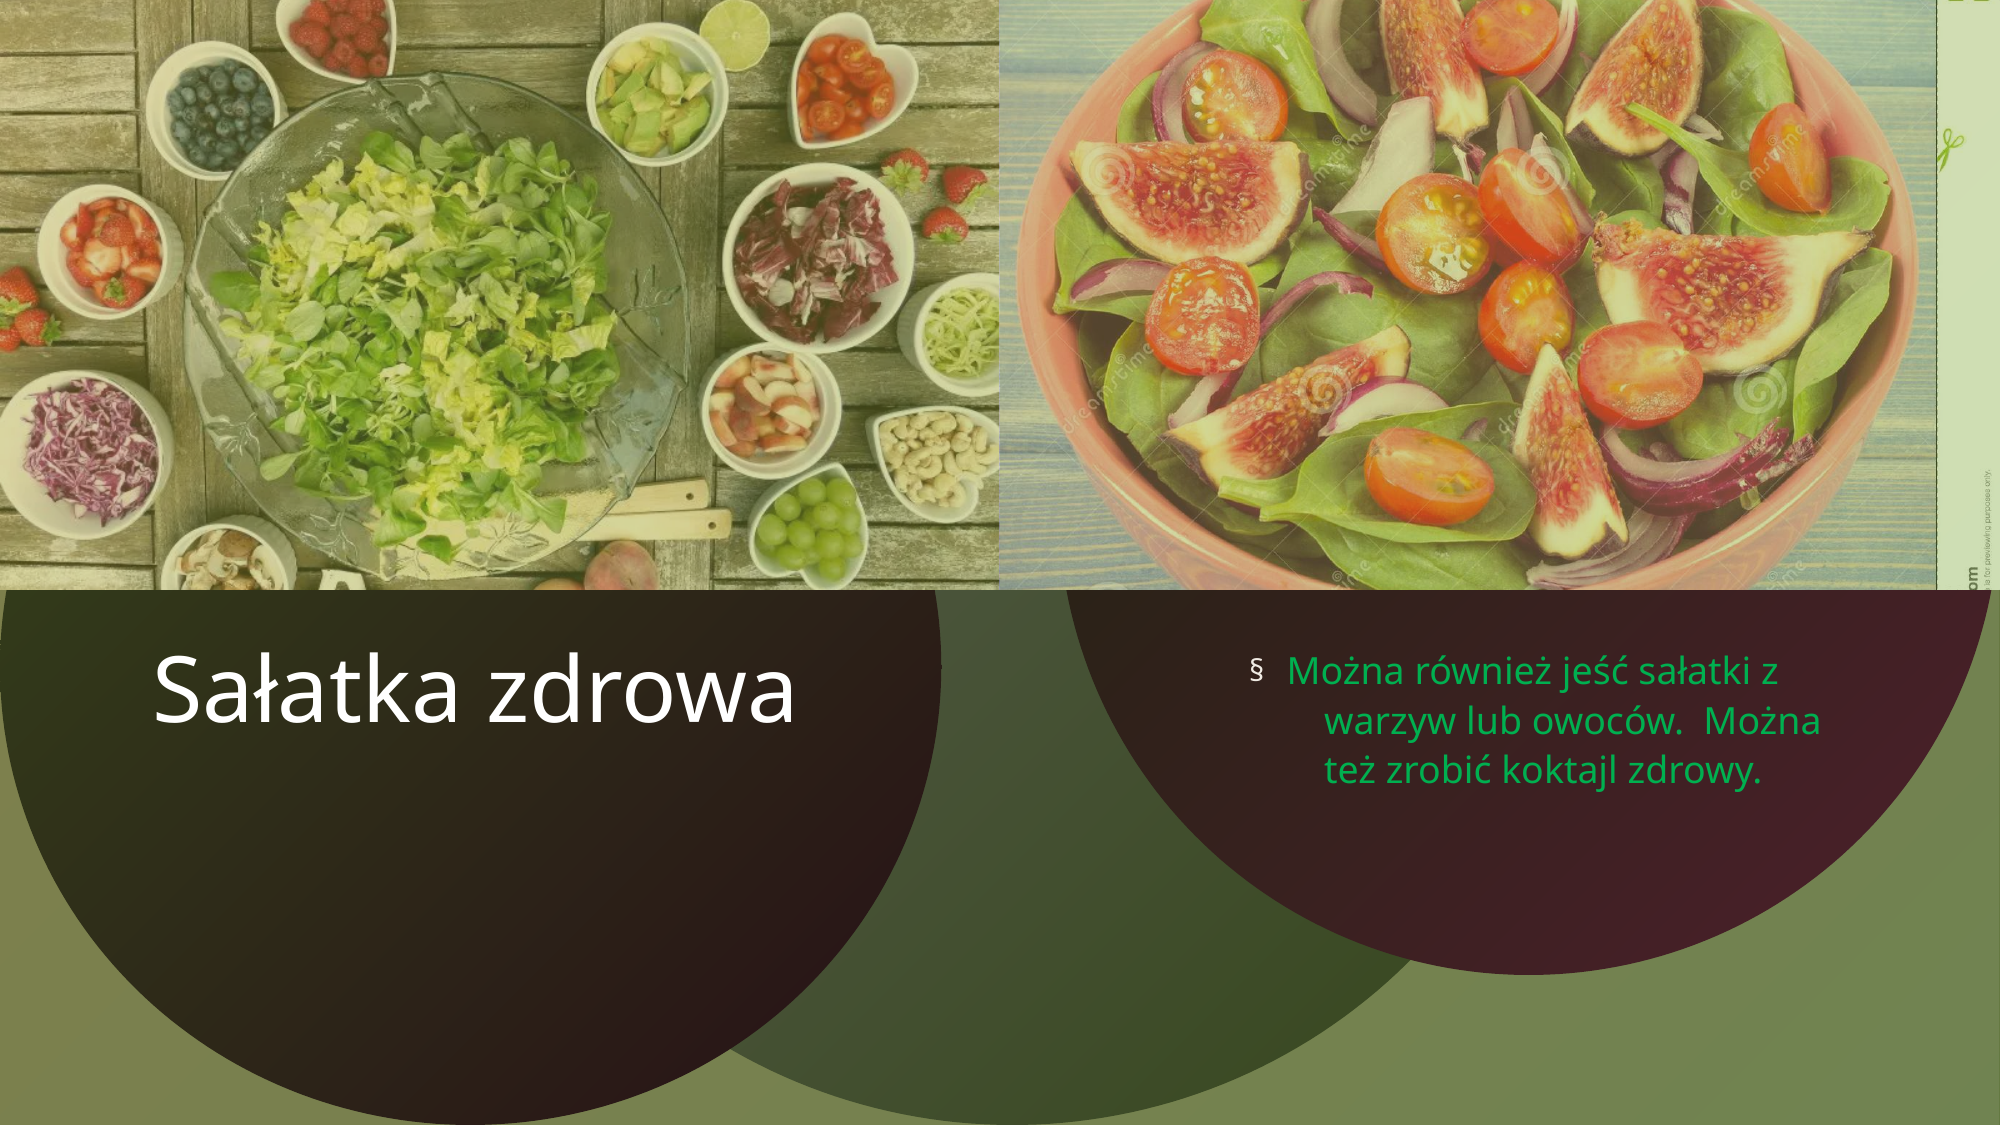

# Sałatka zdrowa
Można również jeść sałatki z warzyw lub owoców. Można też zrobić koktajl zdrowy.